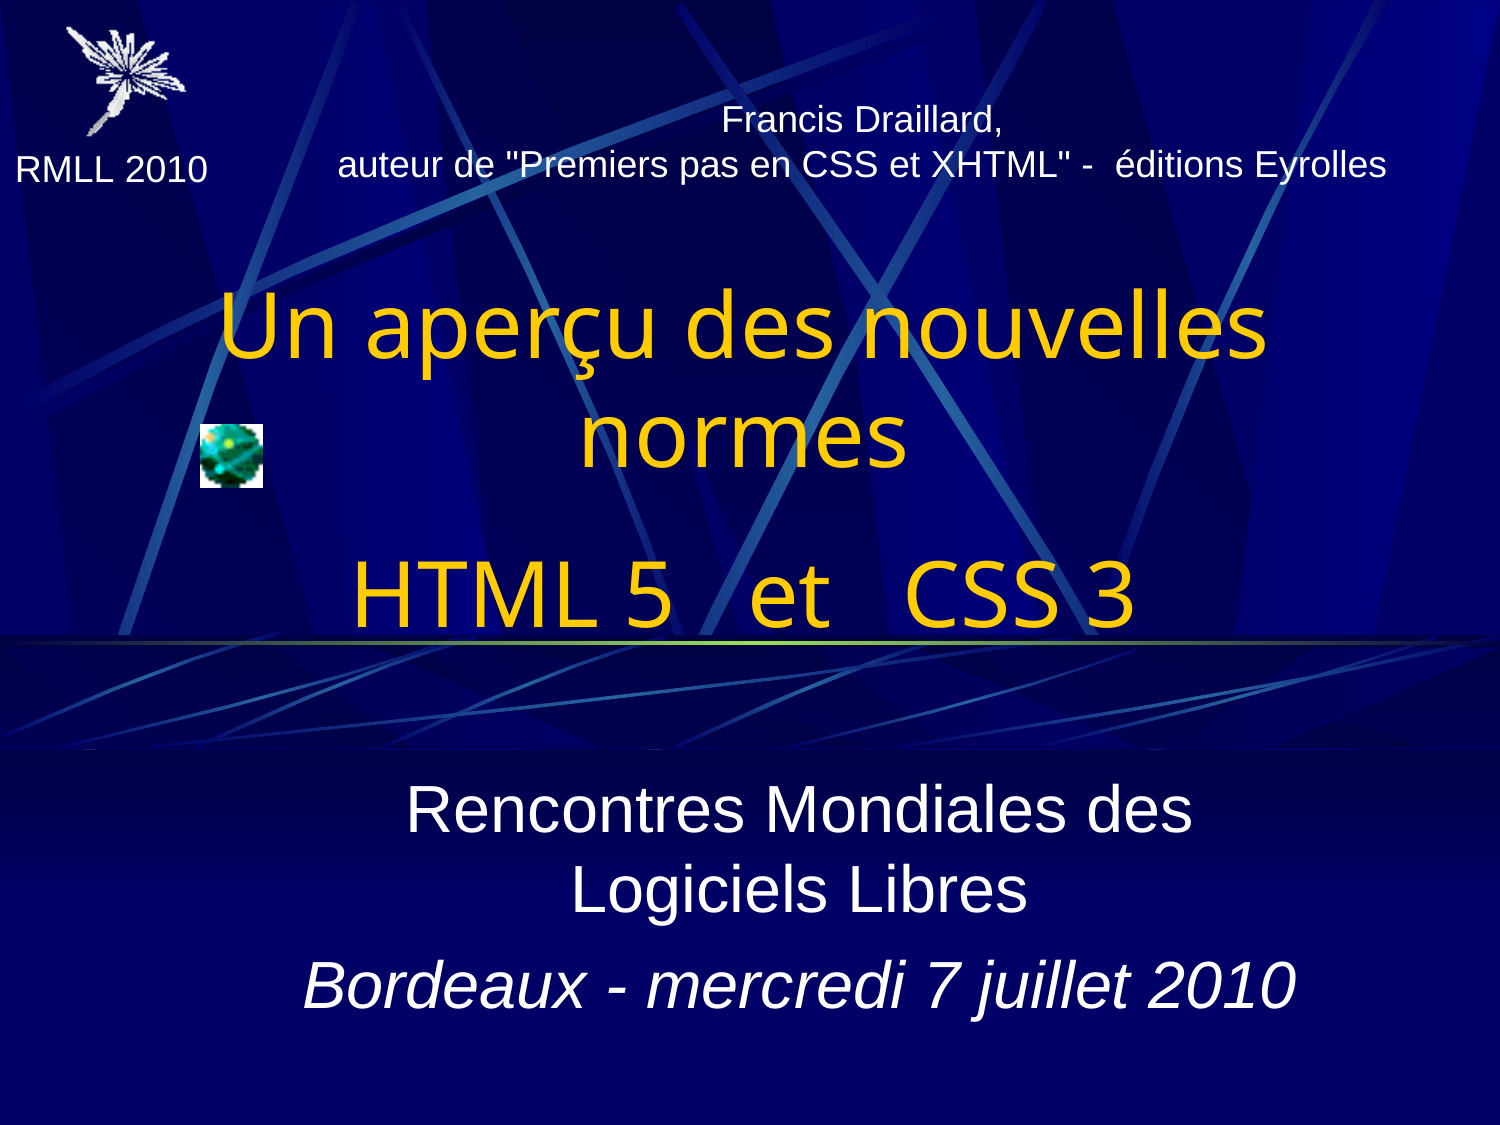

Francis Draillard,
auteur de "Premiers pas en CSS et XHTML" - éditions Eyrolles
# Un aperçu des nouvelles normes HTML 5 et CSS 3
Rencontres Mondiales des Logiciels Libres
Bordeaux - mercredi 7 juillet 2010